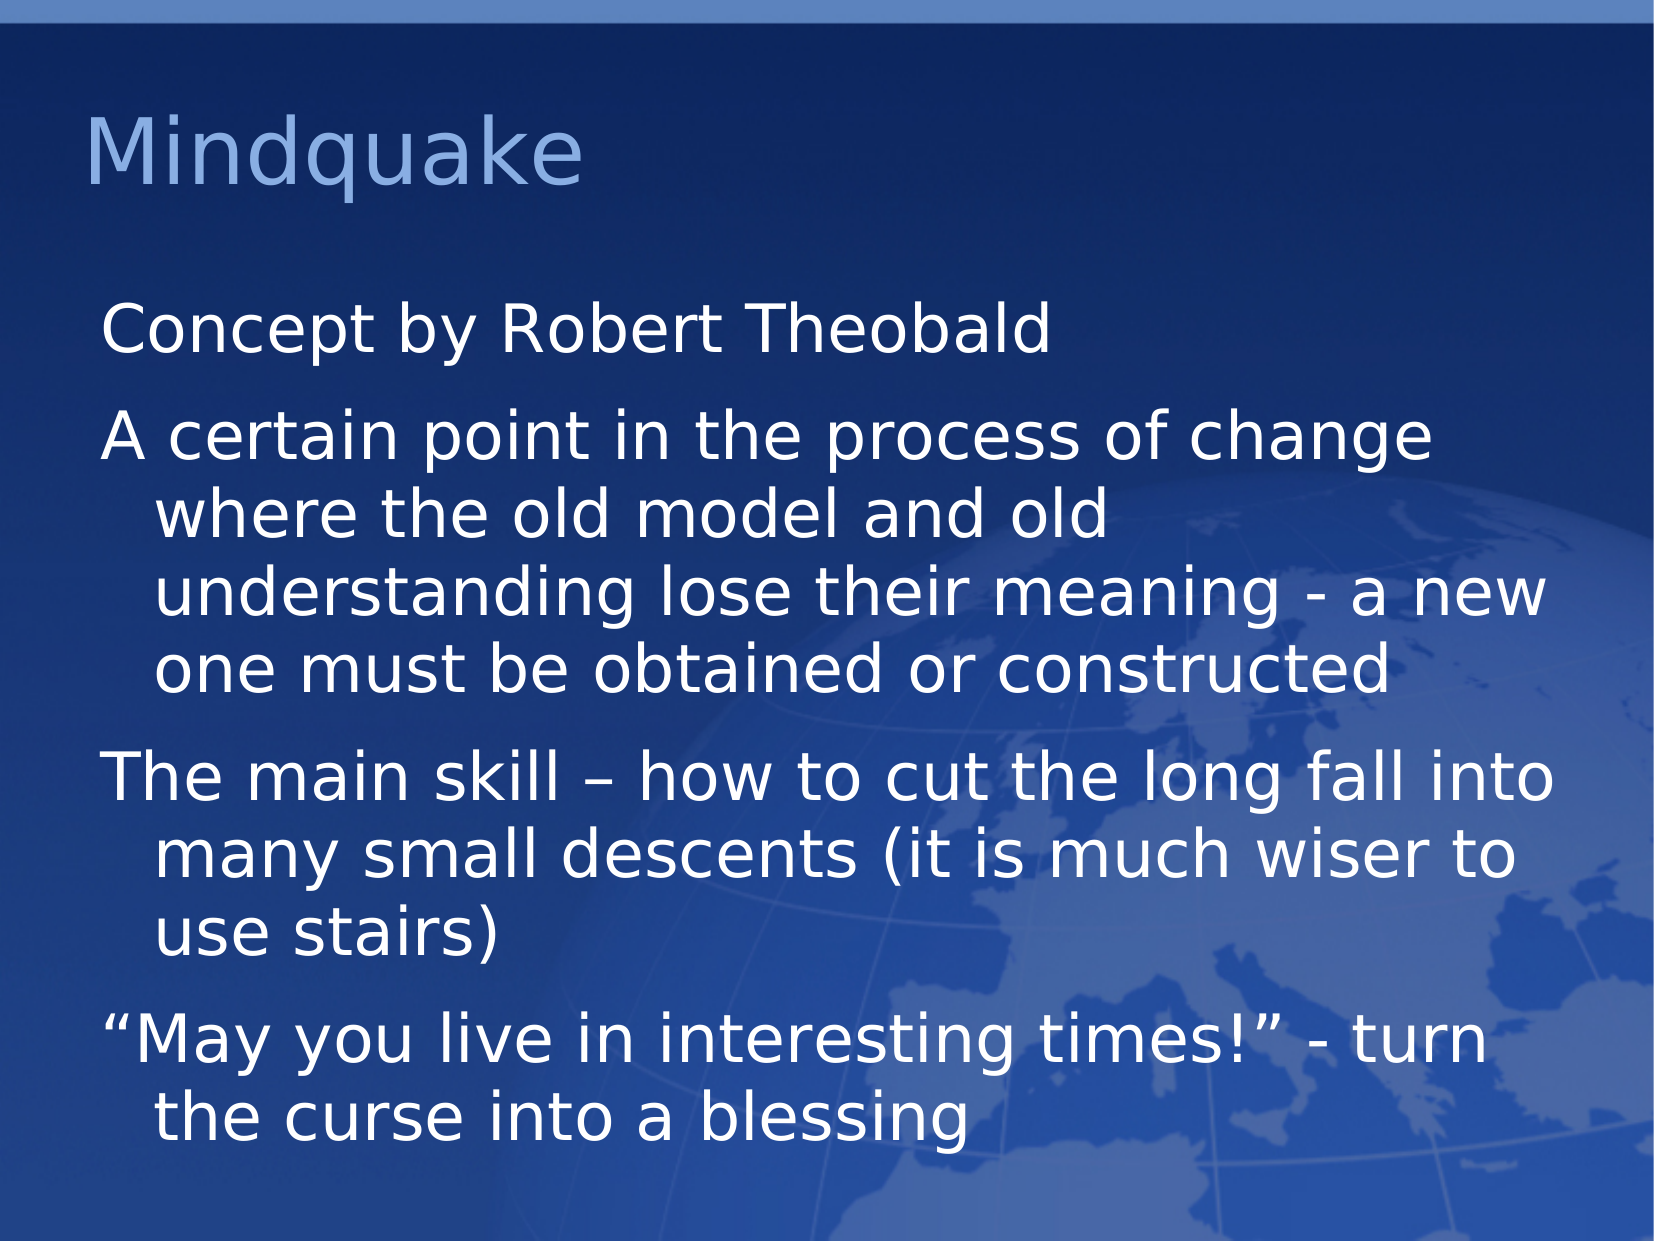

# Mindquake
Concept by Robert Theobald
A certain point in the process of change where the old model and old understanding lose their meaning - a new one must be obtained or constructed
The main skill – how to cut the long fall into many small descents (it is much wiser to use stairs)
“May you live in interesting times!” - turn the curse into a blessing